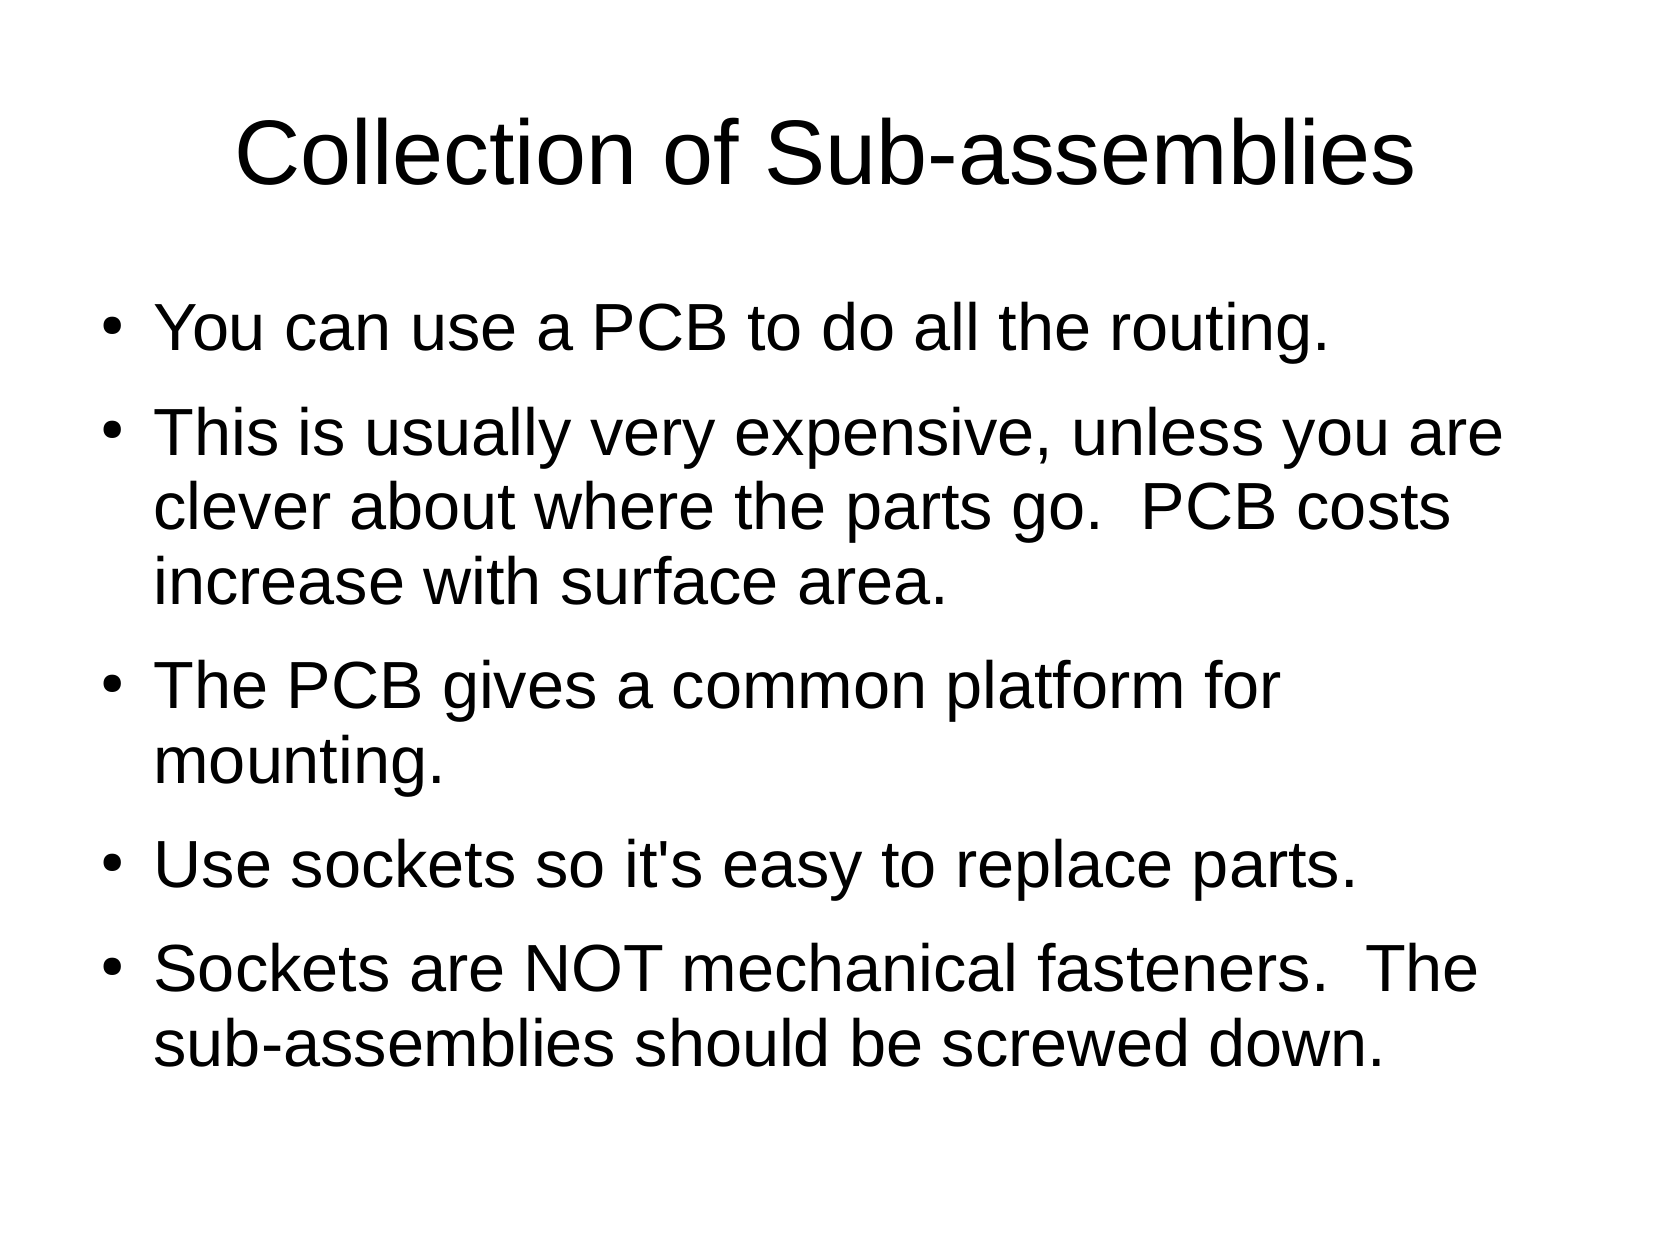

# Collection of Sub-assemblies
You can use a PCB to do all the routing.
This is usually very expensive, unless you are clever about where the parts go. PCB costs increase with surface area.
The PCB gives a common platform for mounting.
Use sockets so it's easy to replace parts.
Sockets are NOT mechanical fasteners. The sub-assemblies should be screwed down.